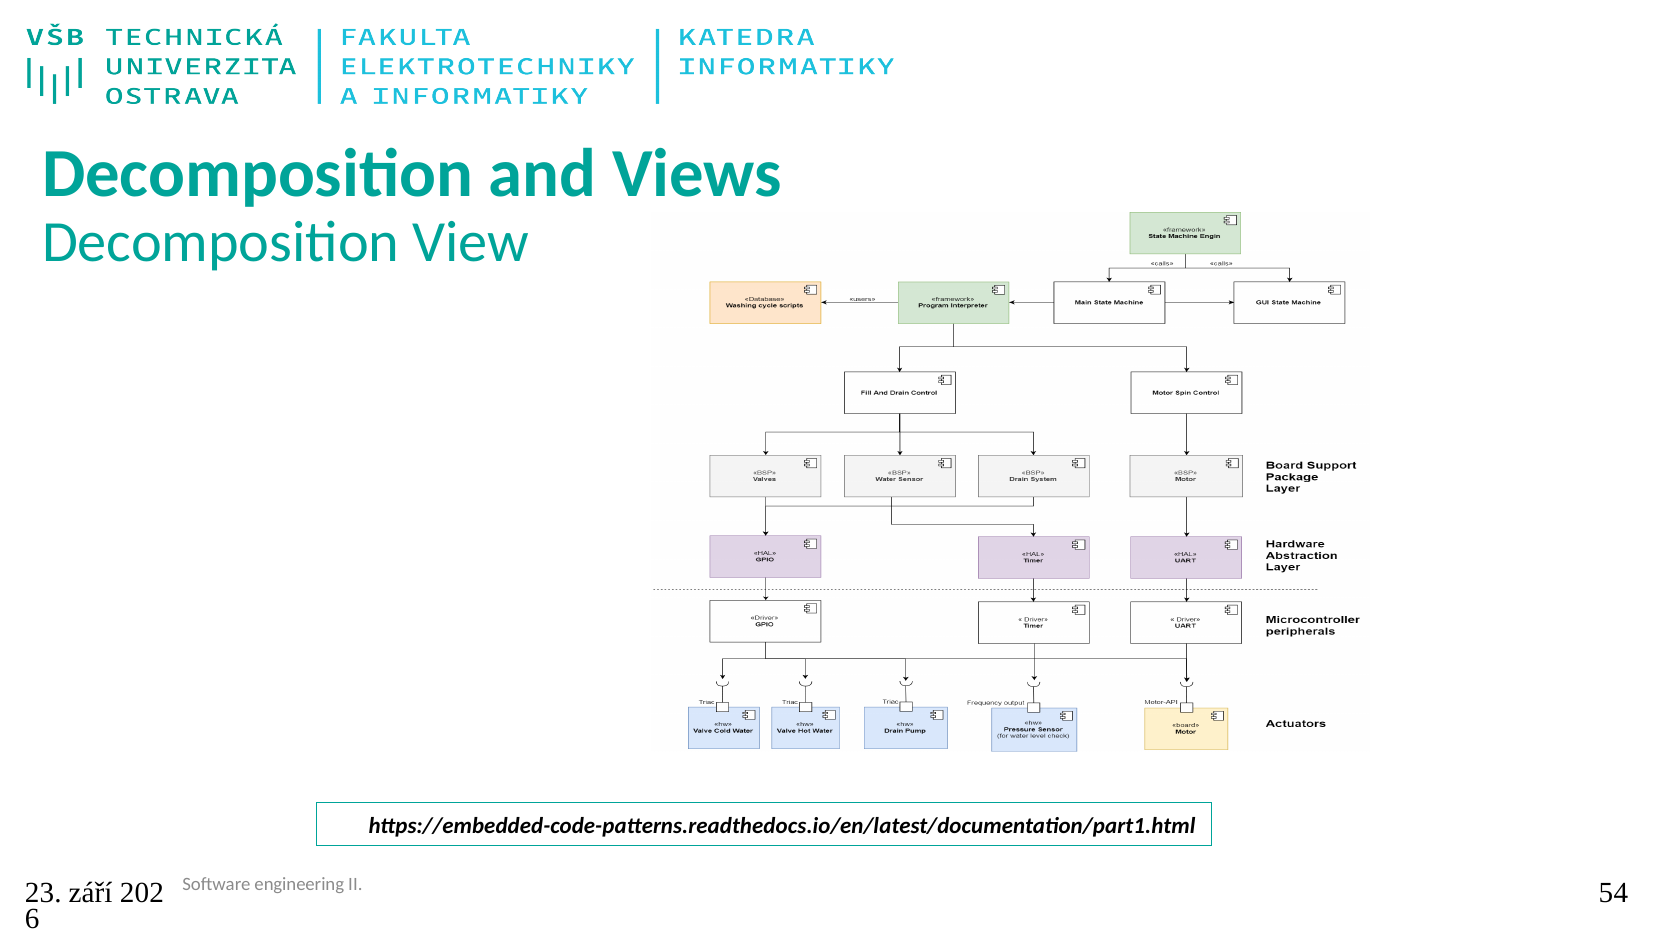

# Decomposition and Views Decomposition View
https://embedded-code-patterns.readthedocs.io/en/latest/documentation/part1.html
Software engineering II.
54